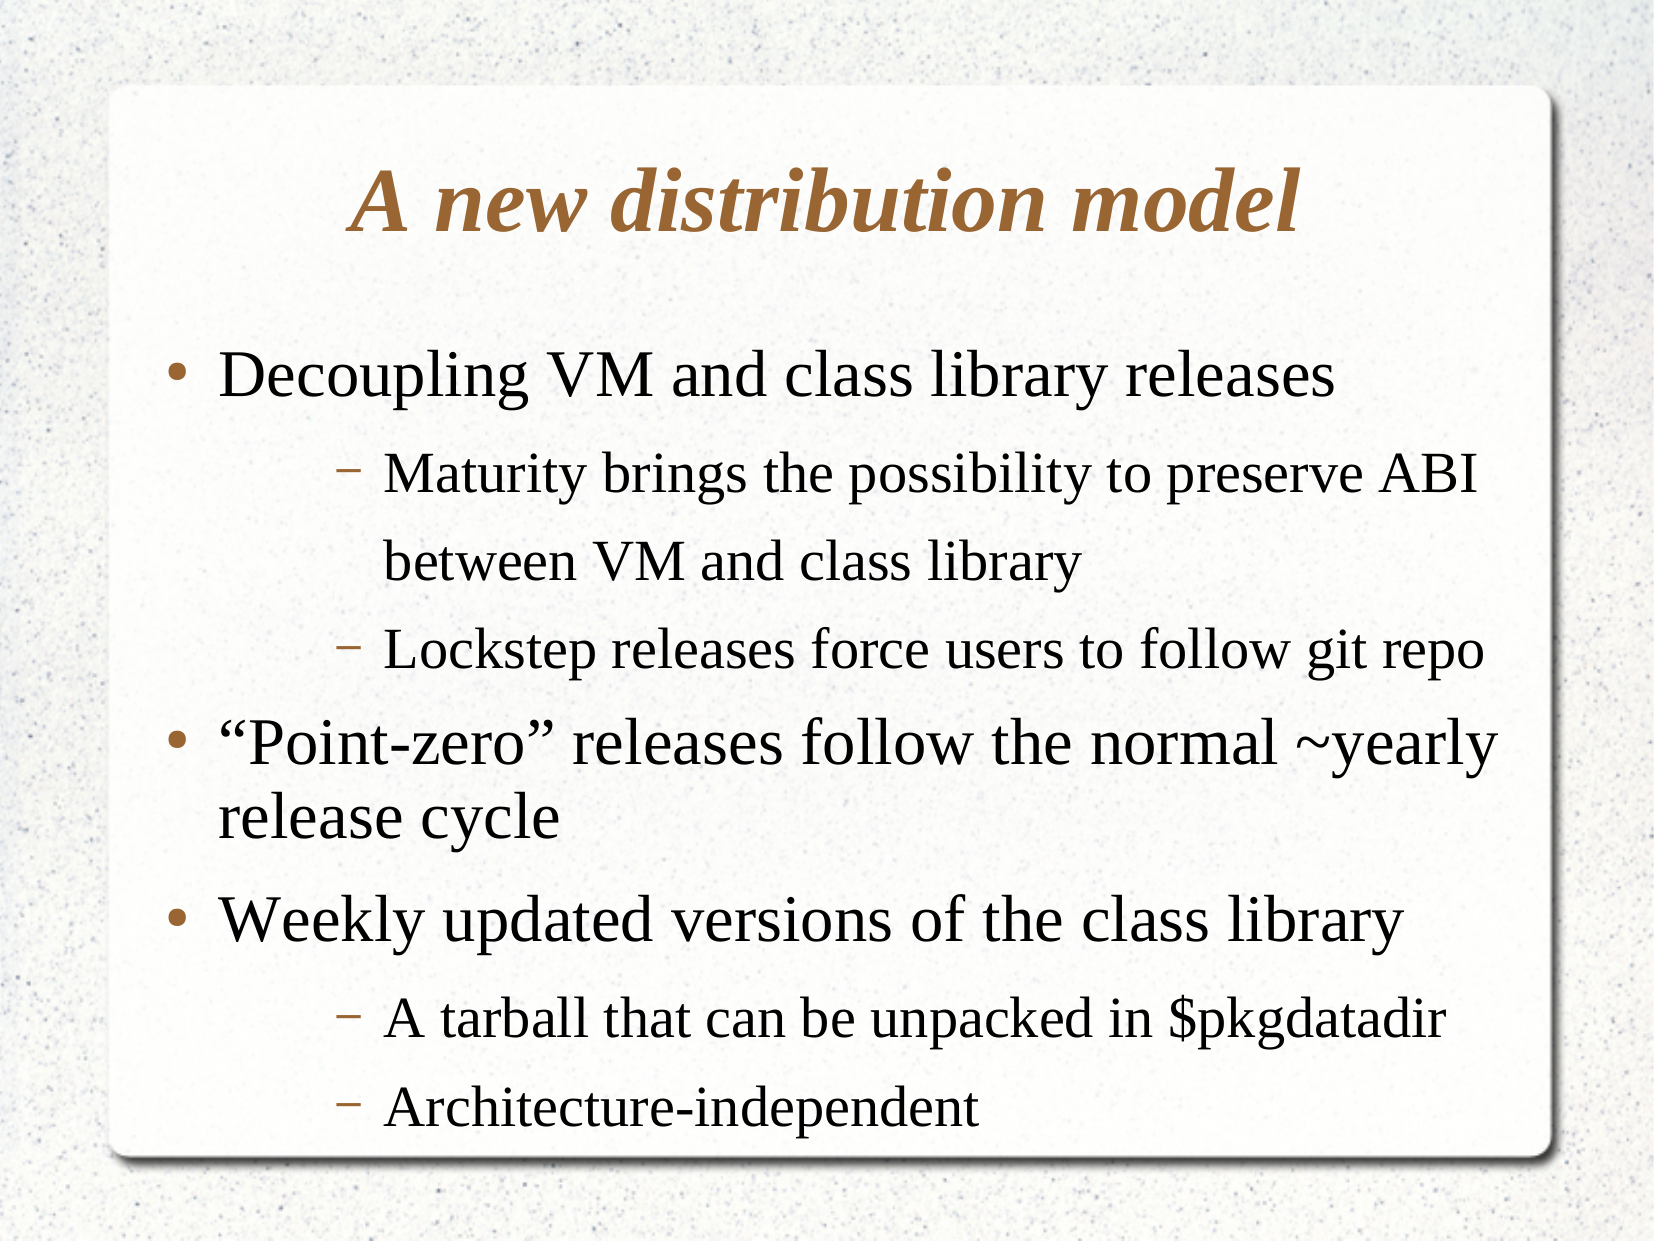

# A new distribution model
Decoupling VM and class library releases
Maturity brings the possibility to preserve ABI
between VM and class library
Lockstep releases force users to follow git repo
“Point-zero” releases follow the normal ~yearly release cycle
Weekly updated versions of the class library
A tarball that can be unpacked in $pkgdatadir
Architecture-independent